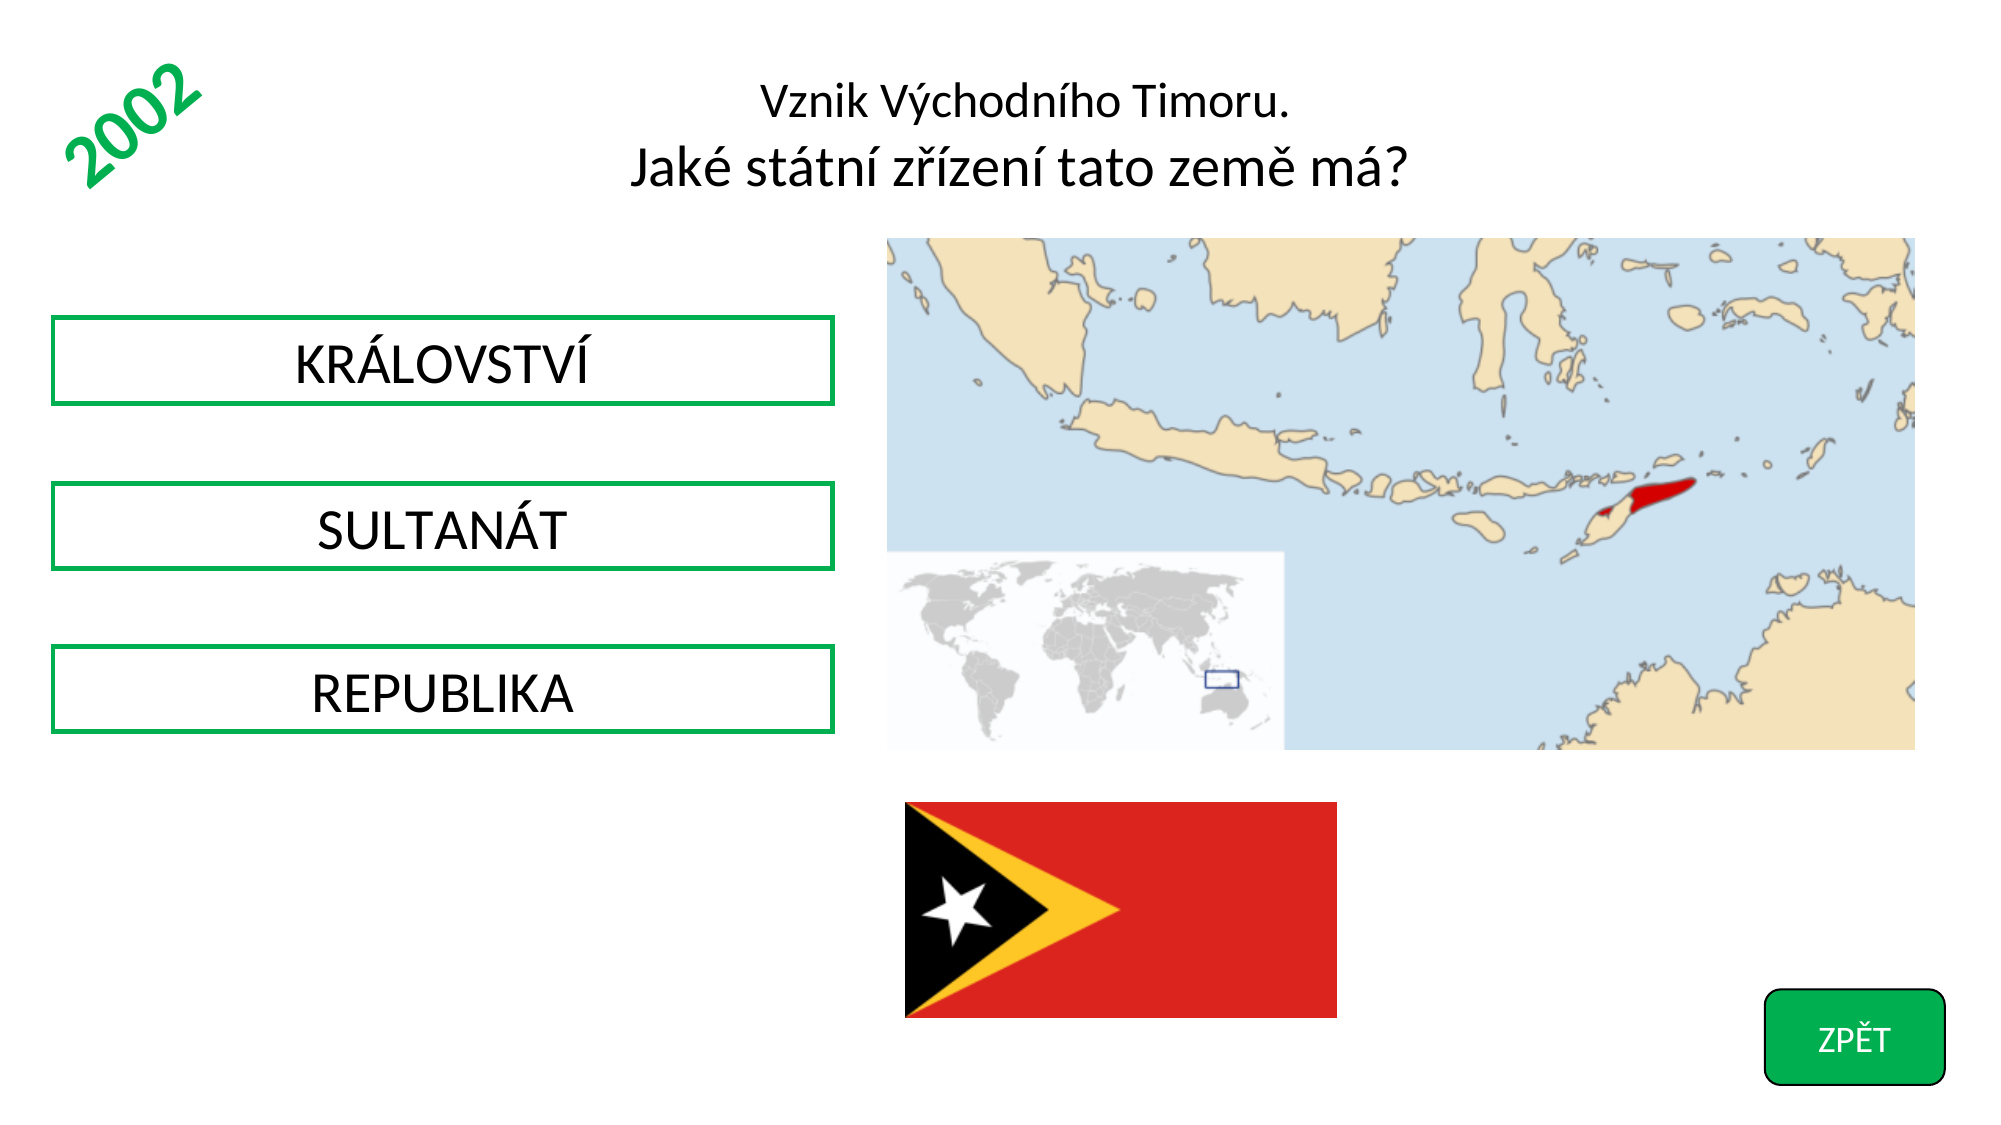

Vznik Východního Timoru.
Jaké státní zřízení tato země má?
2002
KRÁLOVSTVÍ
SULTANÁT
REPUBLIKA
ZPĚT